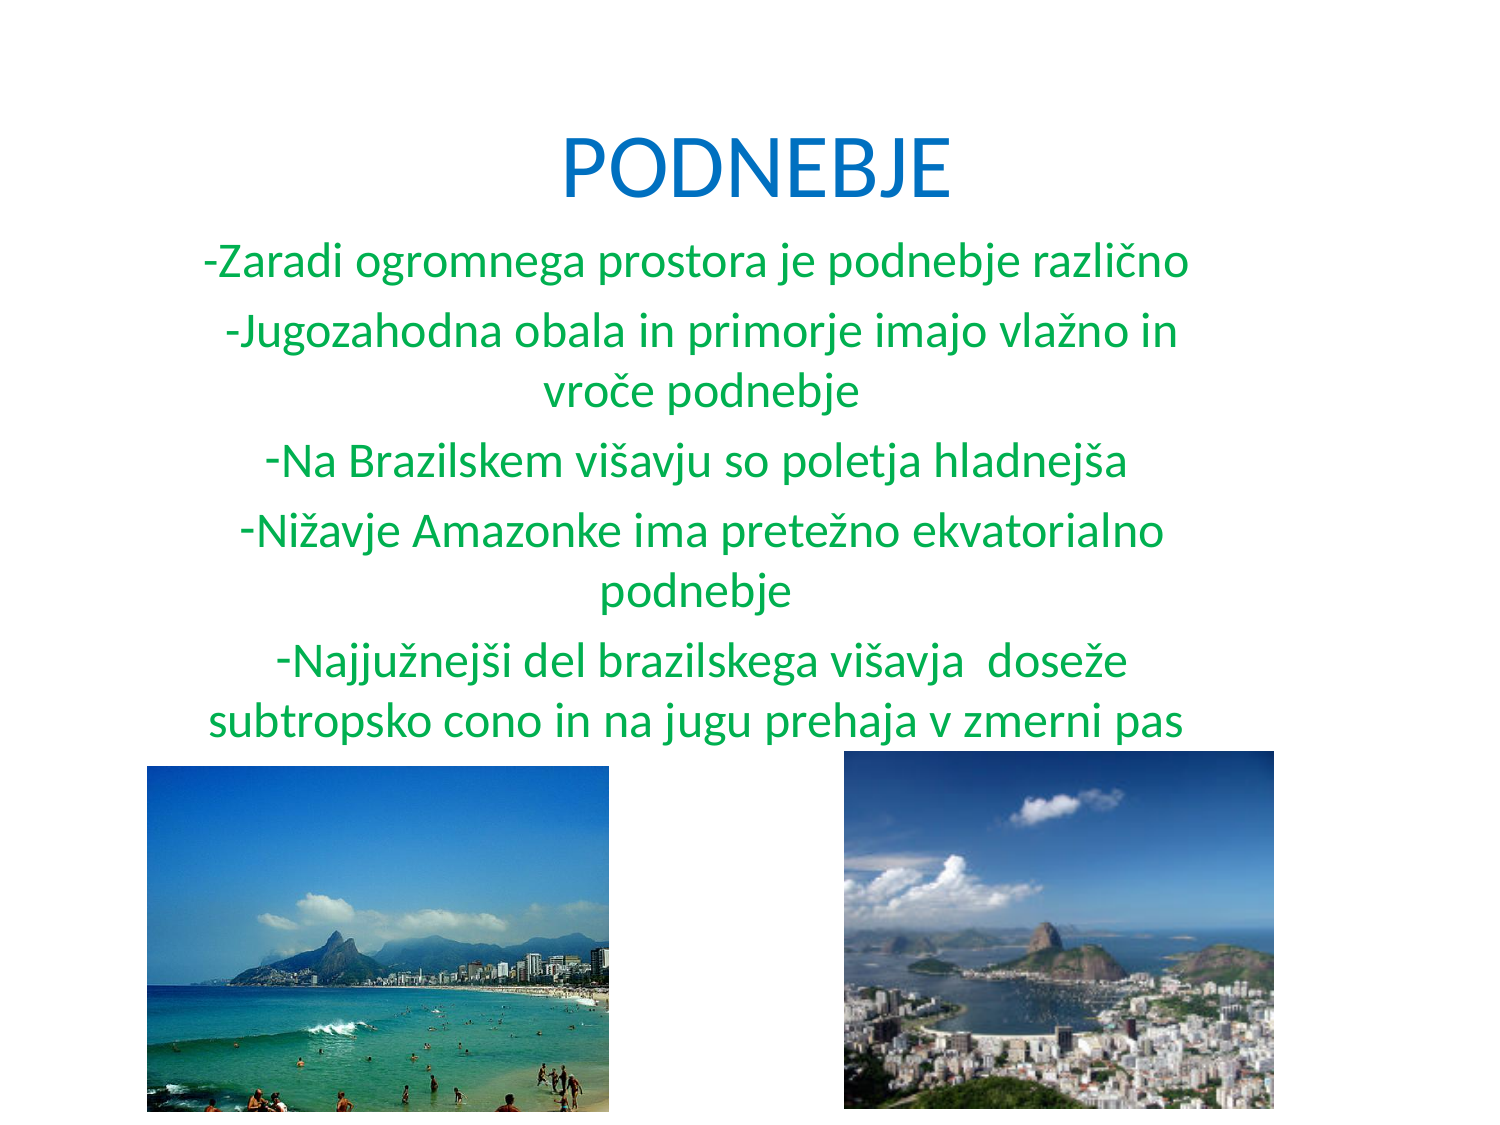

# PODNEBJE
-Zaradi ogromnega prostora je podnebje različno
-Jugozahodna obala in primorje imajo vlažno in vroče podnebje
Na Brazilskem višavju so poletja hladnejša
Nižavje Amazonke ima pretežno ekvatorialno podnebje
Najjužnejši del brazilskega višavja doseže subtropsko cono in na jugu prehaja v zmerni pas